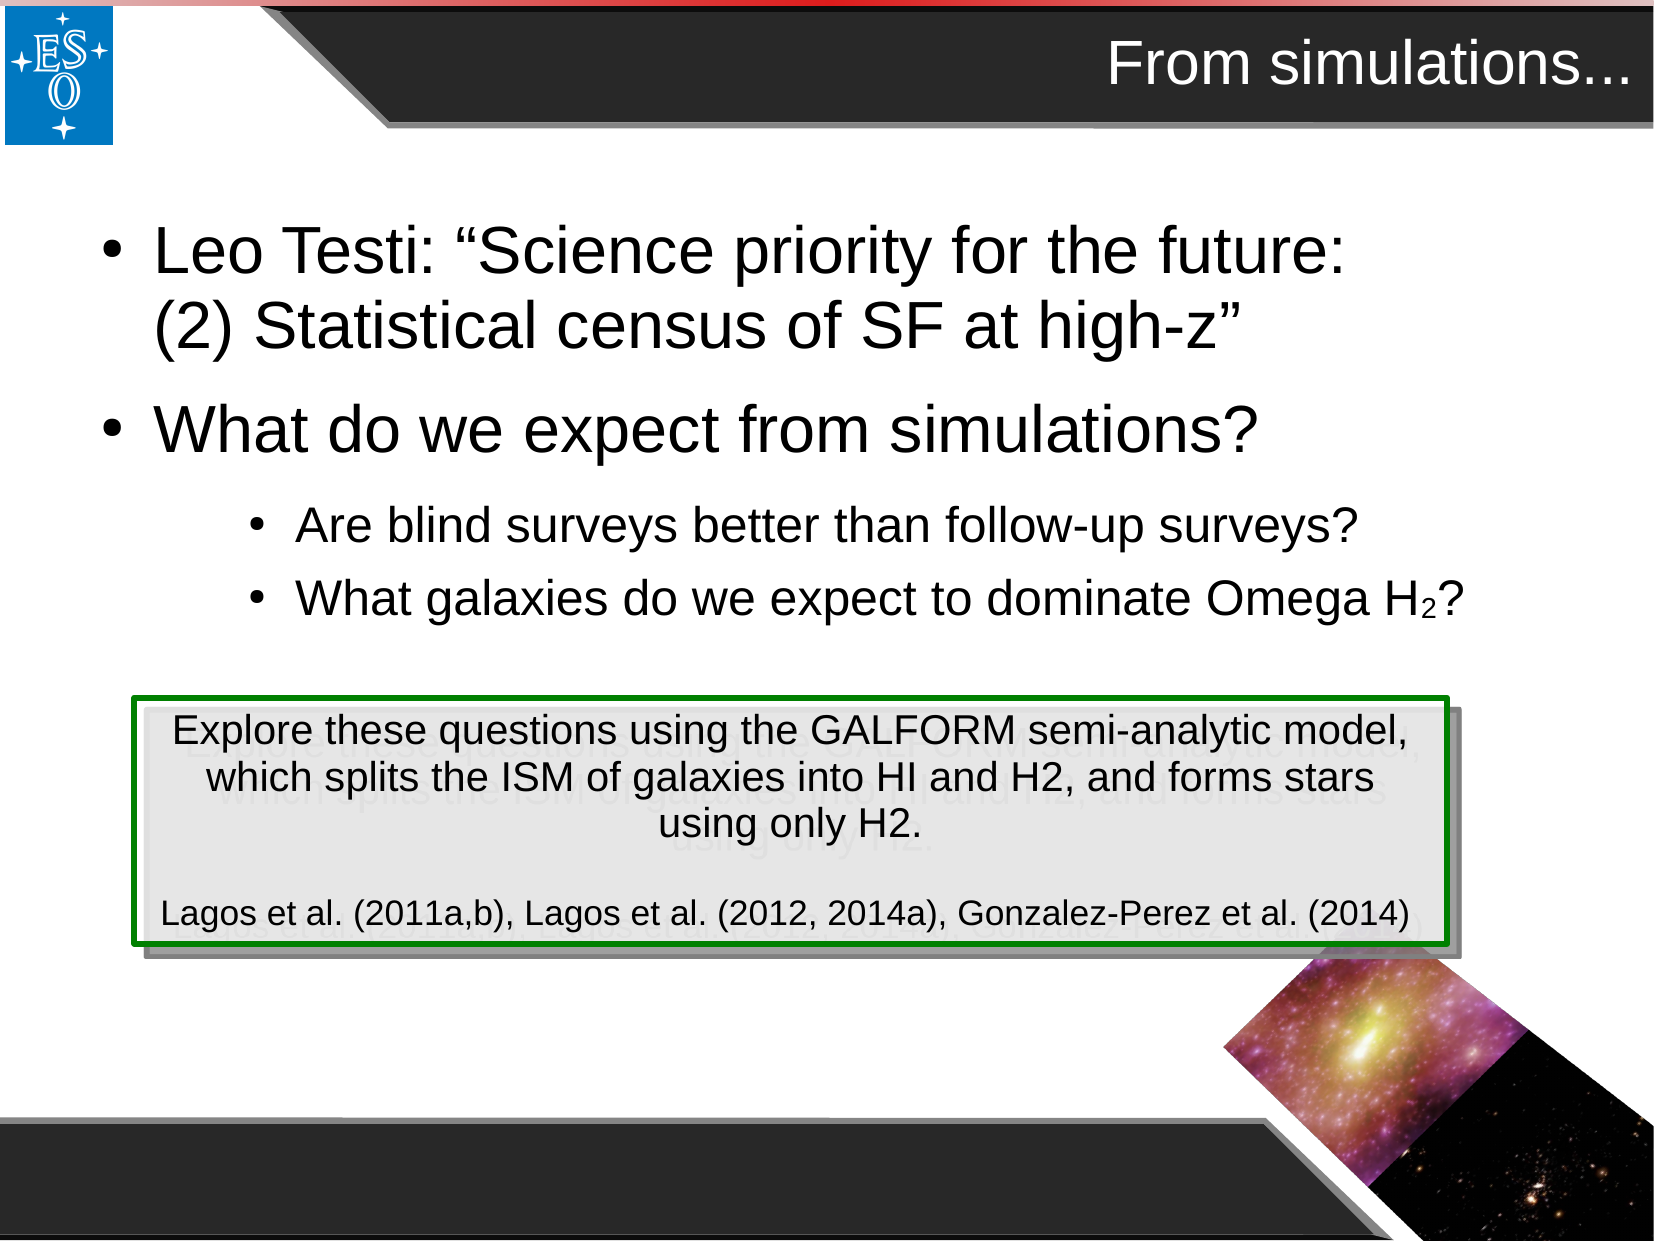

# From simulations...
Leo Testi: “Science priority for the future:
(2) Statistical census of SF at high-z”
What do we expect from simulations?
Are blind surveys better than follow-up surveys?
What galaxies do we expect to dominate Omega H2?
Explore these questions using the GALFORM semi-analytic model, which splits the ISM of galaxies into HI and H2, and forms stars using only H2.
Lagos et al. (2011a,b), Lagos et al. (2012, 2014a), Gonzalez-Perez et al. (2014)